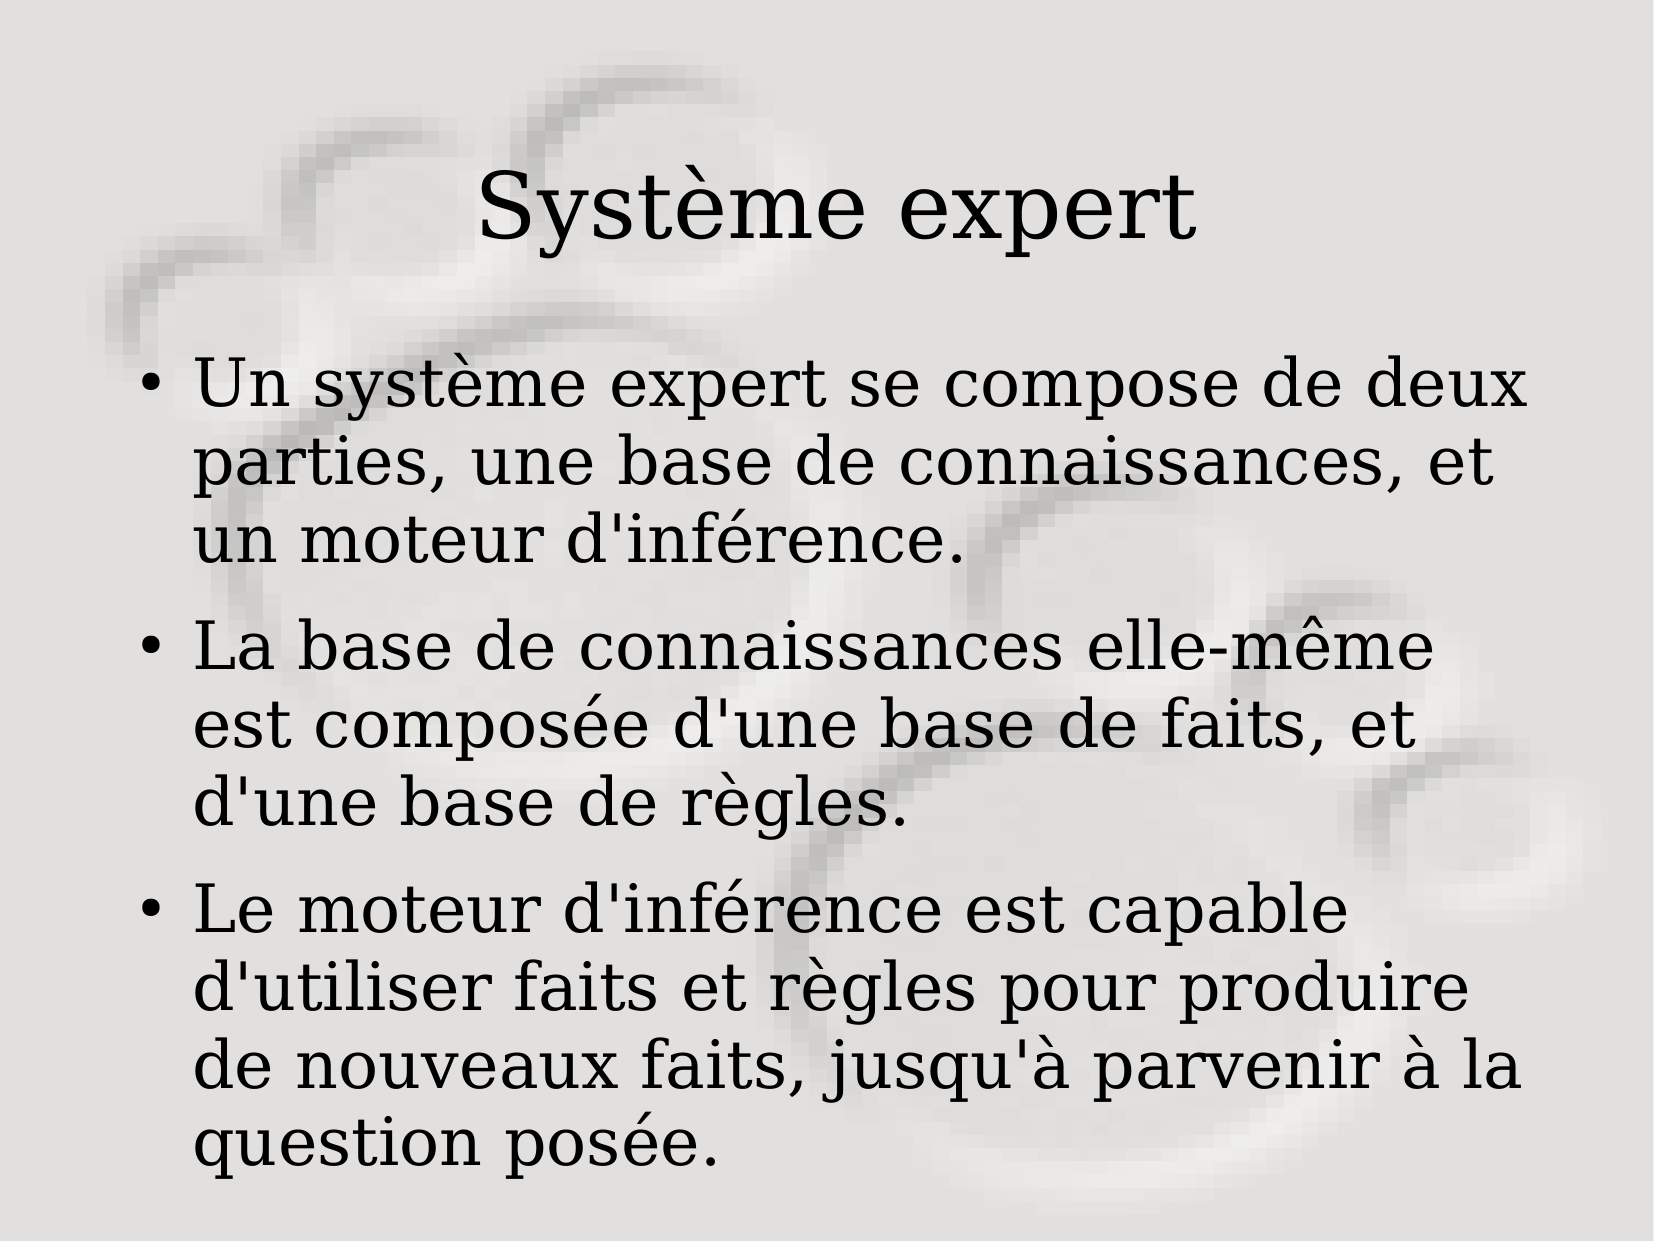

# Système expert
Un système expert se compose de deux parties, une base de connaissances, et un moteur d'inférence.
La base de connaissances elle-même est composée d'une base de faits, et d'une base de règles.
Le moteur d'inférence est capable d'utiliser faits et règles pour produire de nouveaux faits, jusqu'à parvenir à la question posée.